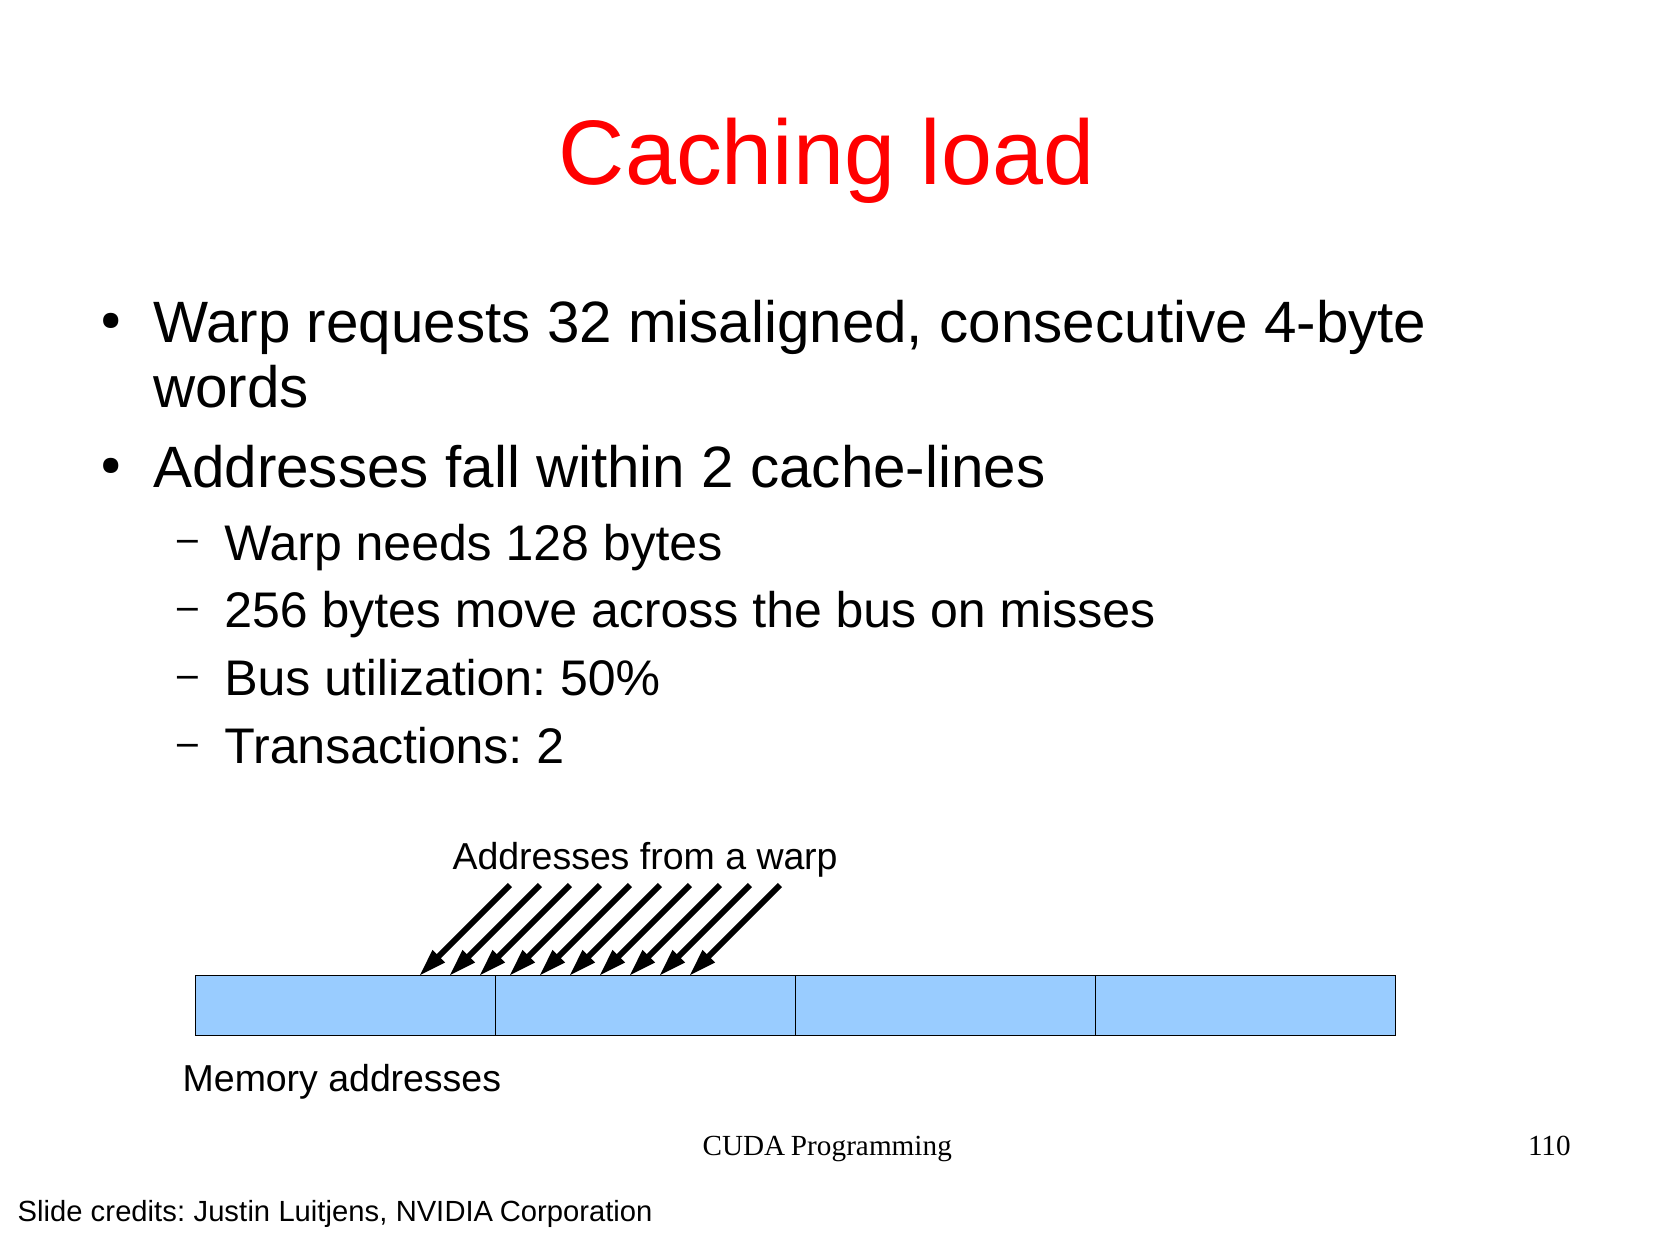

# Caching load
Warp requests 32 misaligned, consecutive 4-byte words
Addresses fall within 2 cache-lines
Warp needs 128 bytes
256 bytes move across the bus on misses
Bus utilization: 50%
Transactions: 2
Addresses from a warp
Memory addresses
CUDA Programming
110
Slide credits: Justin Luitjens, NVIDIA Corporation